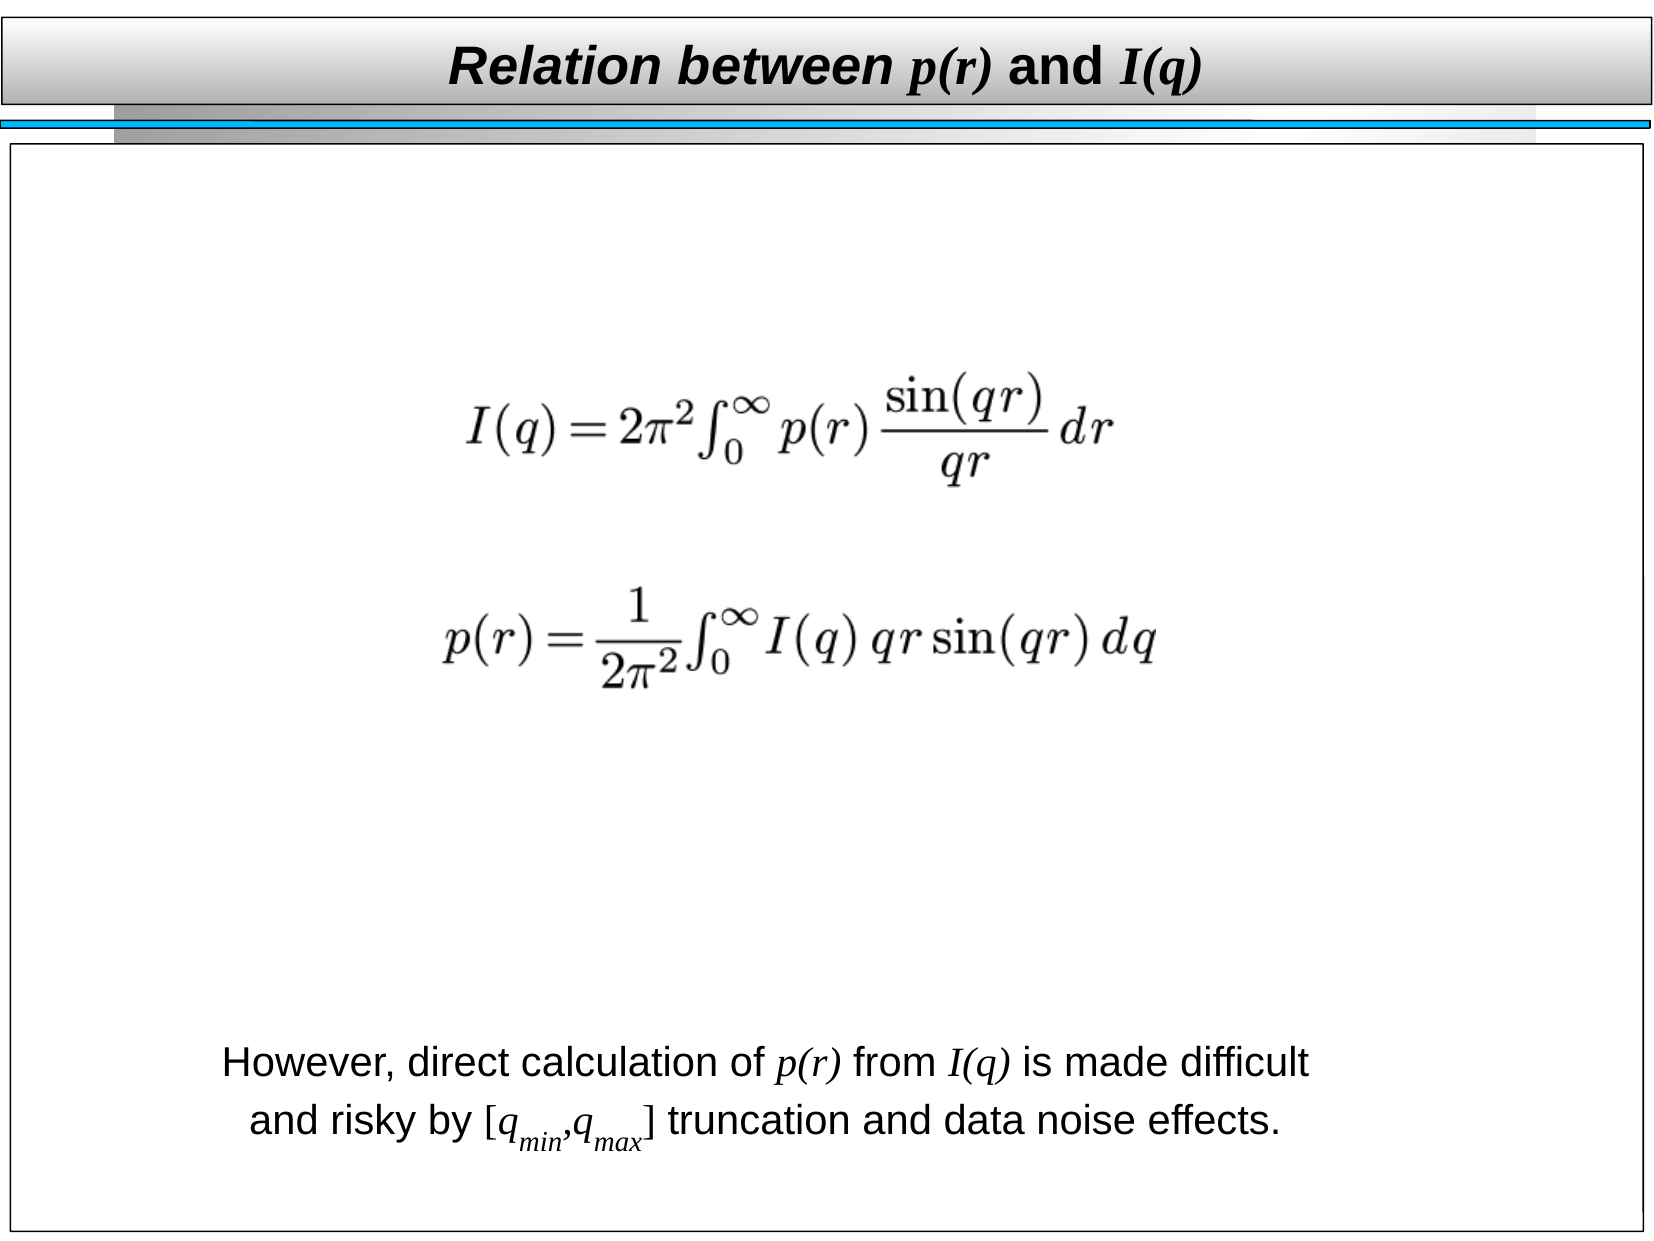

Relation between p(r) and I(q)
However, direct calculation of p(r) from I(q) is made difficult and risky by [qmin,qmax] truncation and data noise effects.